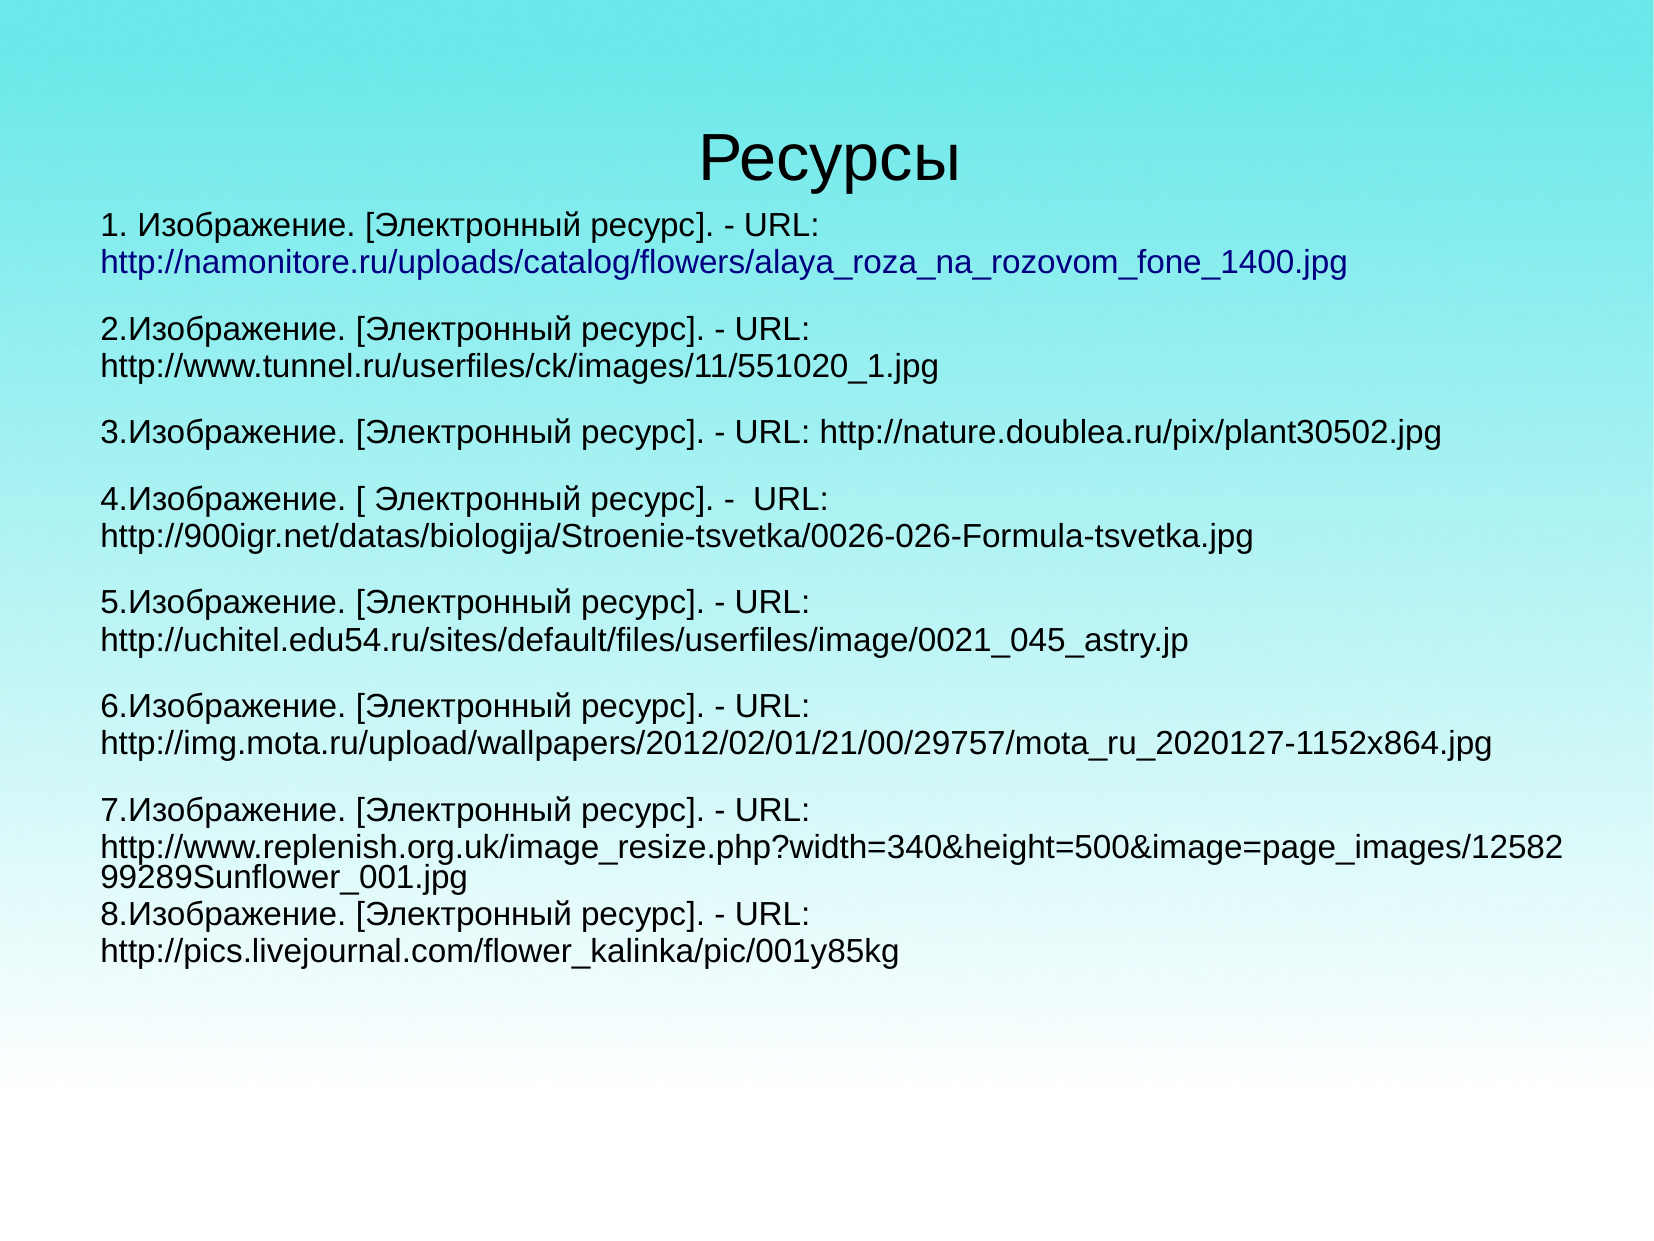

# Ресурсы
1. Изображение. [Электронный ресурс]. - URL: http://namonitore.ru/uploads/catalog/flowers/alaya_roza_na_rozovom_fone_1400.jpg
2.Изображение. [Электронный ресурс]. - URL: http://www.tunnel.ru/userfiles/ck/images/11/551020_1.jpg
3.Изображение. [Электронный ресурс]. - URL: http://nature.doublea.ru/pix/plant30502.jpg
4.Изображение. [ Электронный ресурс]. - URL: http://900igr.net/datas/biologija/Stroenie-tsvetka/0026-026-Formula-tsvetka.jpg
5.Изображение. [Электронный ресурс]. - URL: http://uchitel.edu54.ru/sites/default/files/userfiles/image/0021_045_astry.jp
6.Изображение. [Электронный ресурс]. - URL: http://img.mota.ru/upload/wallpapers/2012/02/01/21/00/29757/mota_ru_2020127-1152x864.jpg
7.Изображение. [Электронный ресурс]. - URL: http://www.replenish.org.uk/image_resize.php?width=340&height=500&image=page_images/1258299289Sunflower_001.jpg8.Изображение. [Электронный ресурс]. - URL: http://pics.livejournal.com/flower_kalinka/pic/001y85kg